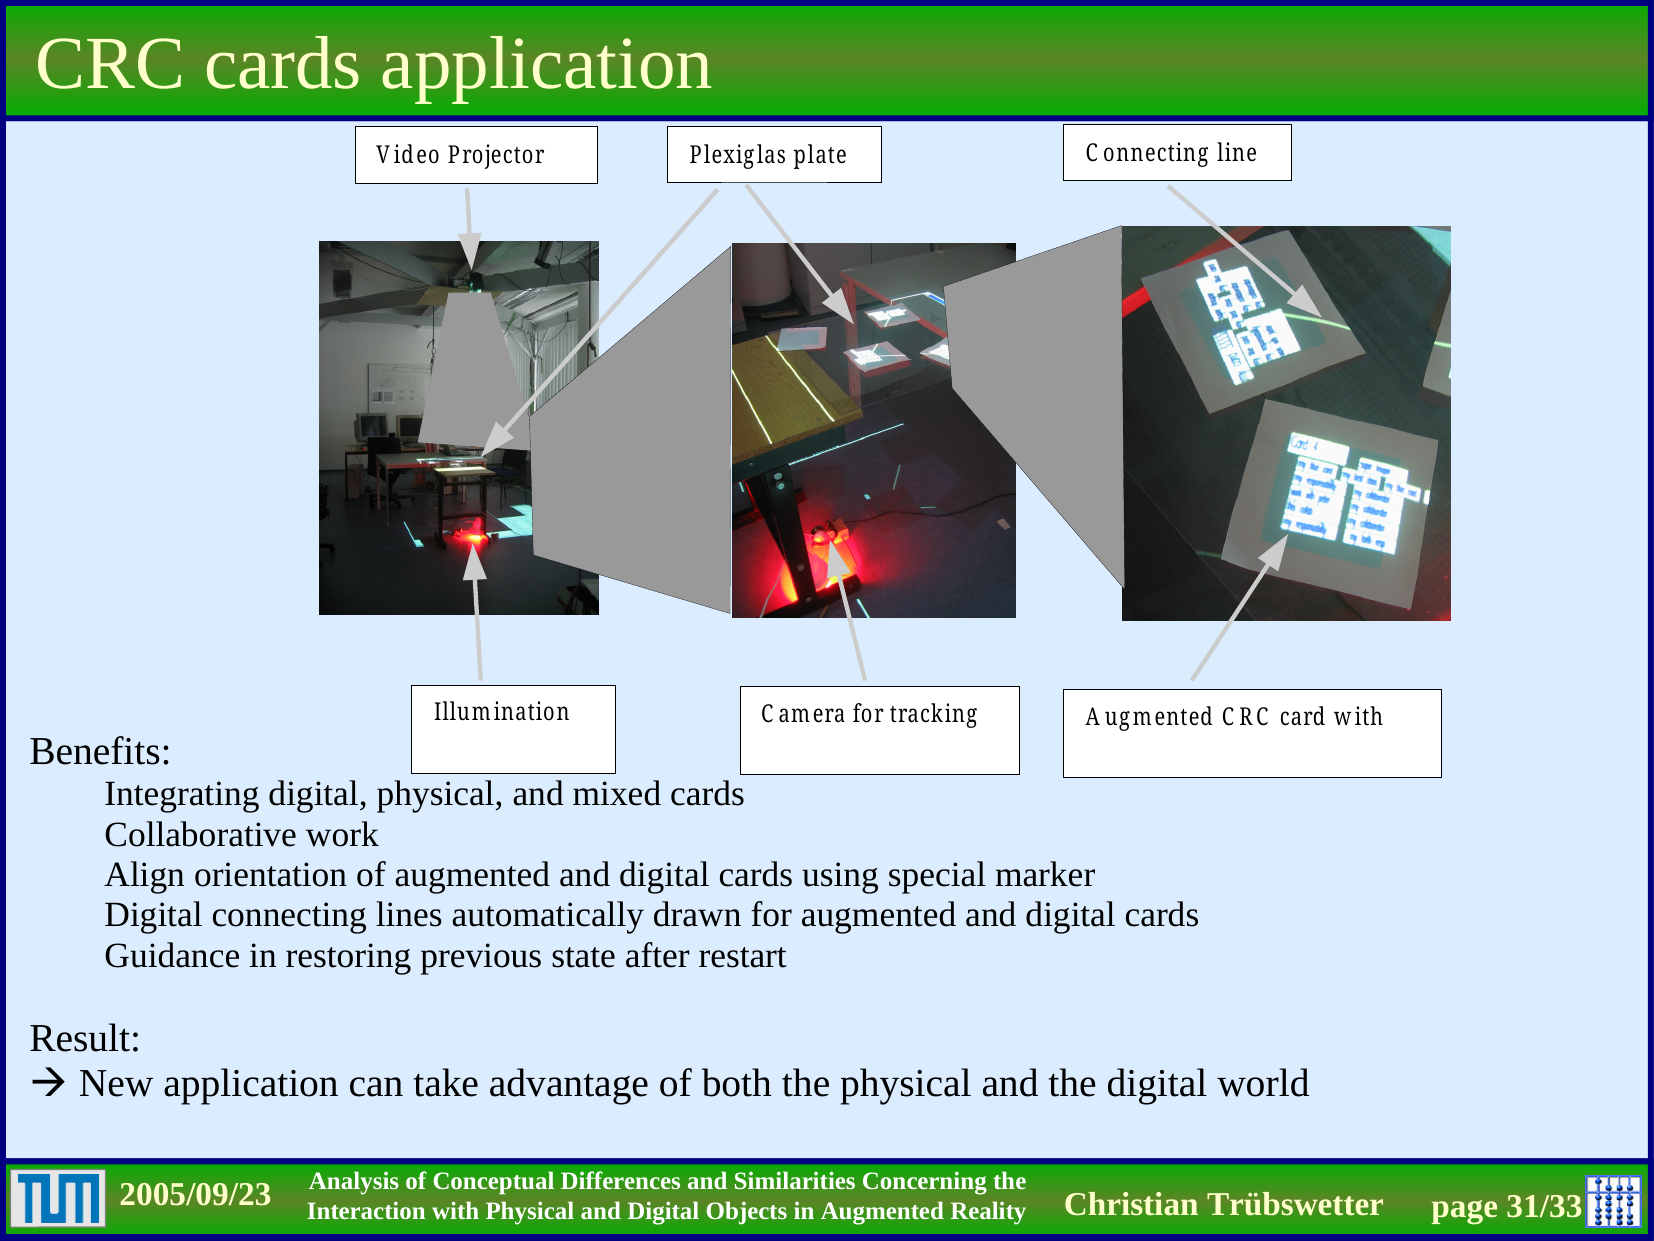

# CRC cards application
Benefits:
Integrating digital, physical, and mixed cards
Collaborative work
Align orientation of augmented and digital cards using special marker
Digital connecting lines automatically drawn for augmented and digital cards
Guidance in restoring previous state after restart
Result:
 New application can take advantage of both the physical and the digital world